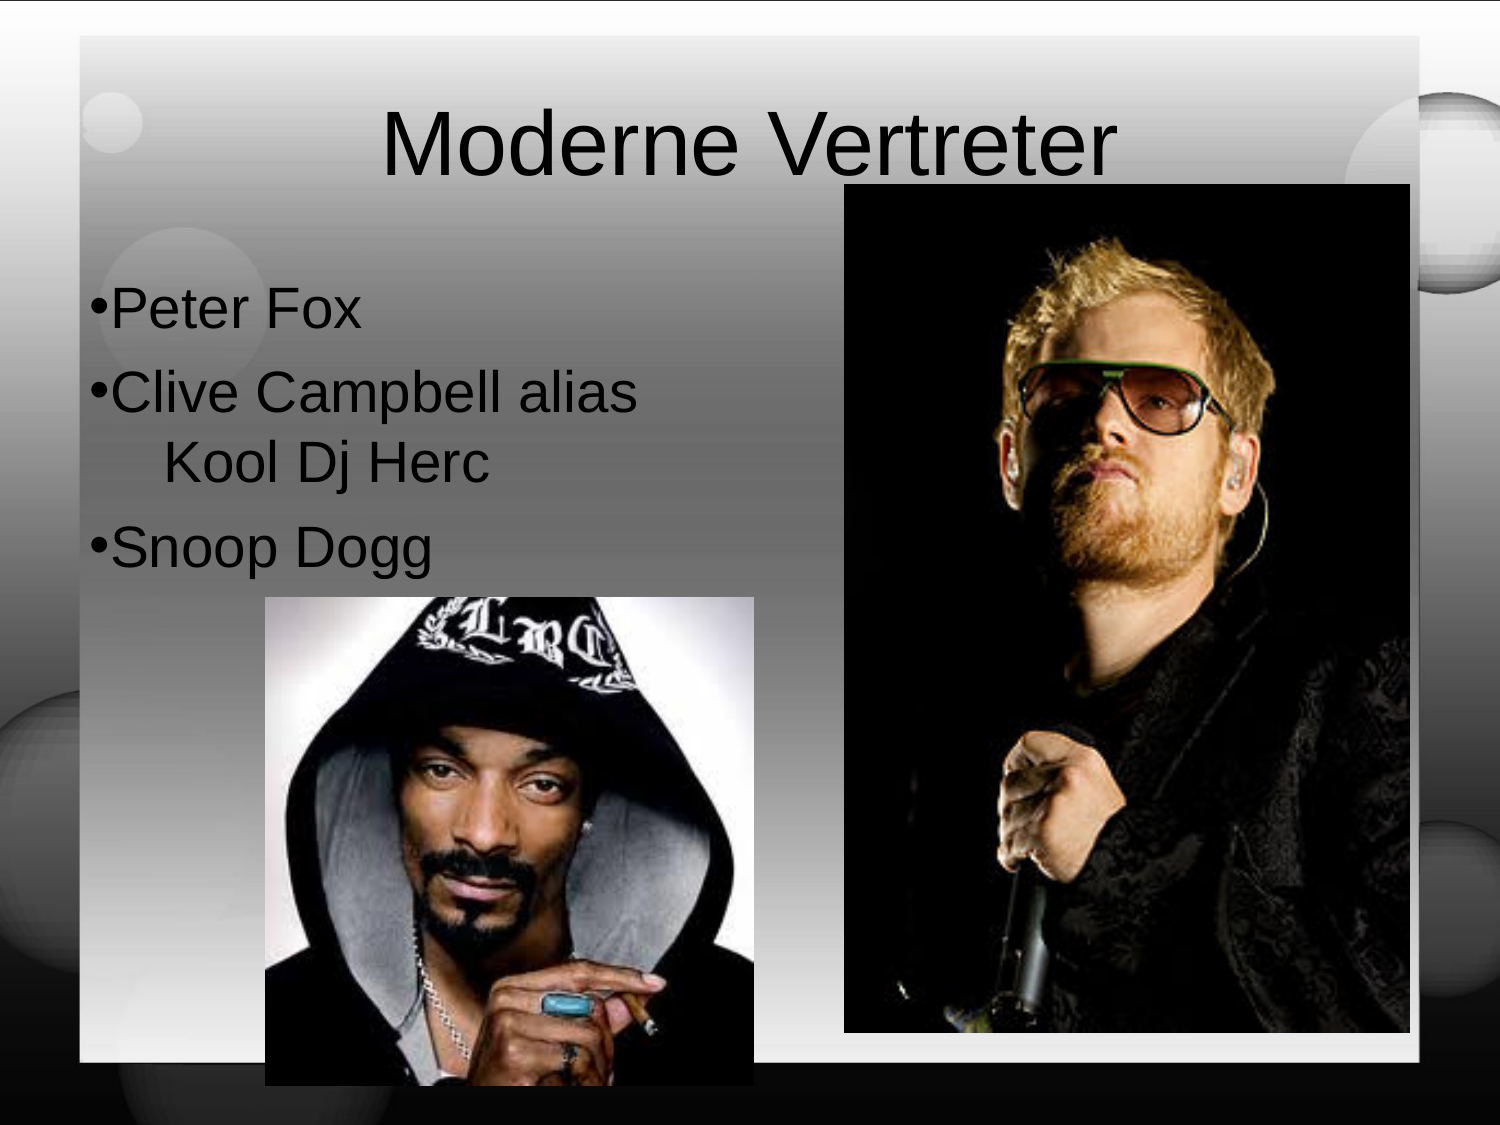

Moderne Vertreter
Peter Fox
Clive Campbell alias 	Kool Dj Herc
Snoop Dogg